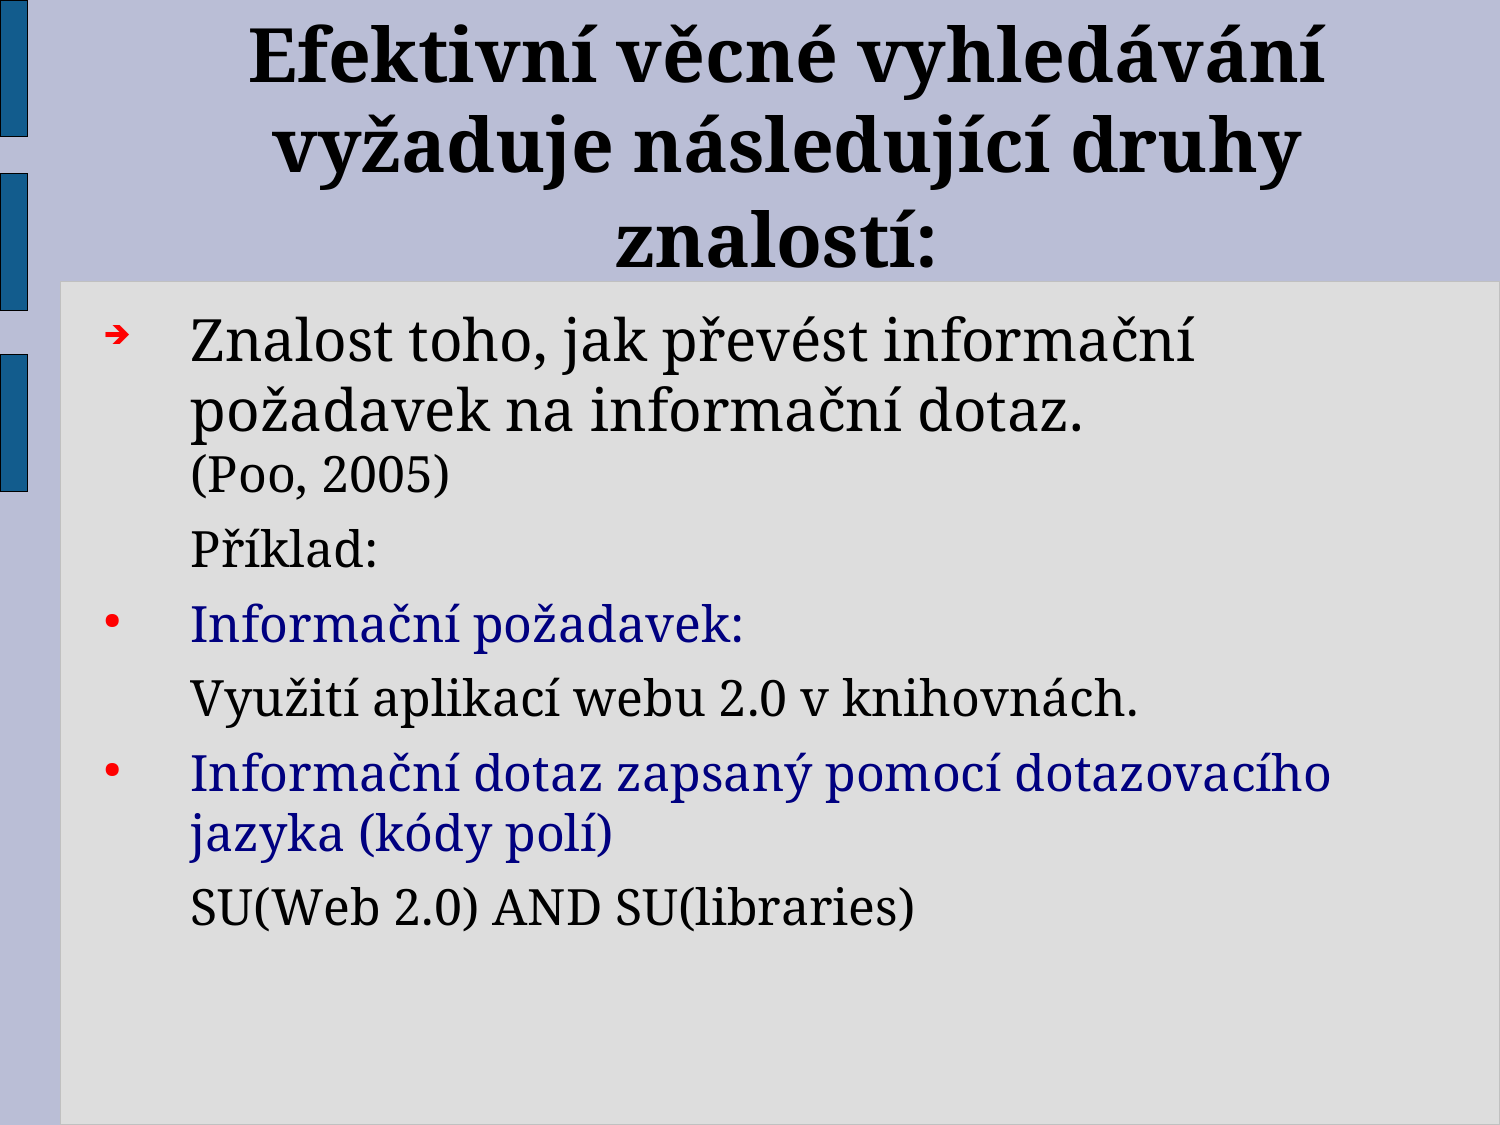

# Efektivní věcné vyhledávání vyžaduje následující druhy znalostí:
Znalost toho, jak převést informační požadavek na informační dotaz.
(Poo, 2005)
Příklad:
Informační požadavek:
Využití aplikací webu 2.0 v knihovnách.
Informační dotaz zapsaný pomocí dotazovacího jazyka (kódy polí)
SU(Web 2.0) AND SU(libraries)